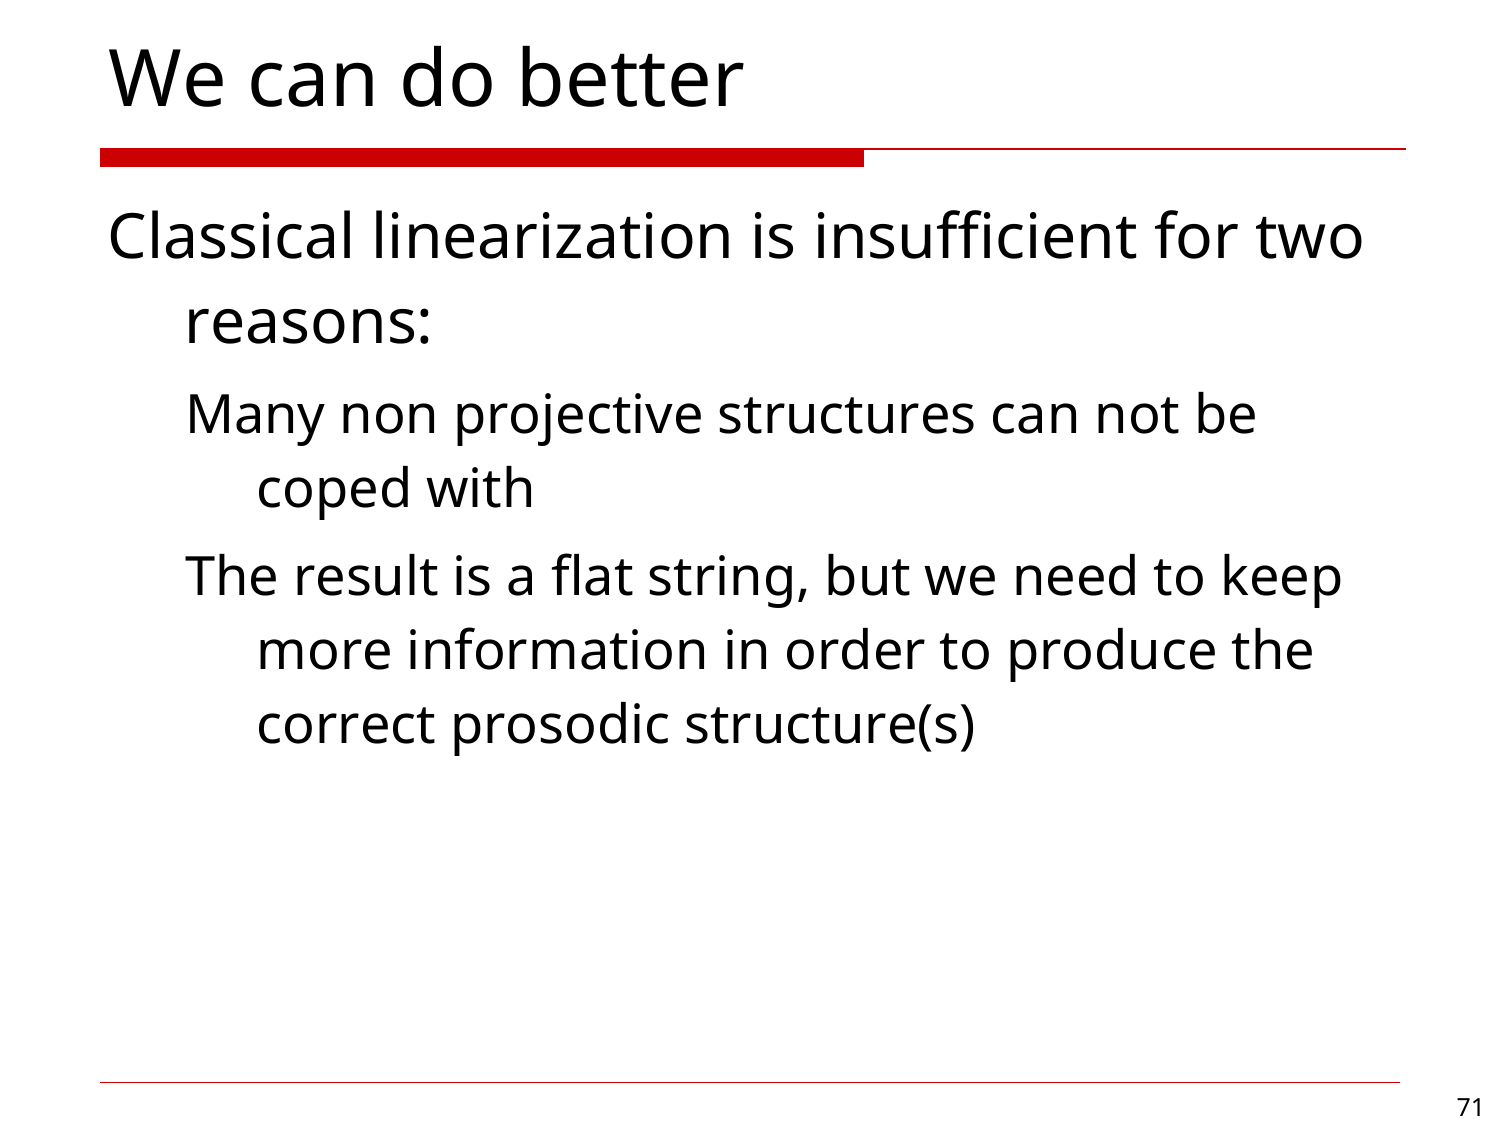

# We can do better
Classical linearization is insufficient for two reasons:
Many non projective structures can not be coped with
The result is a flat string, but we need to keep more information in order to produce the correct prosodic structure(s)
71